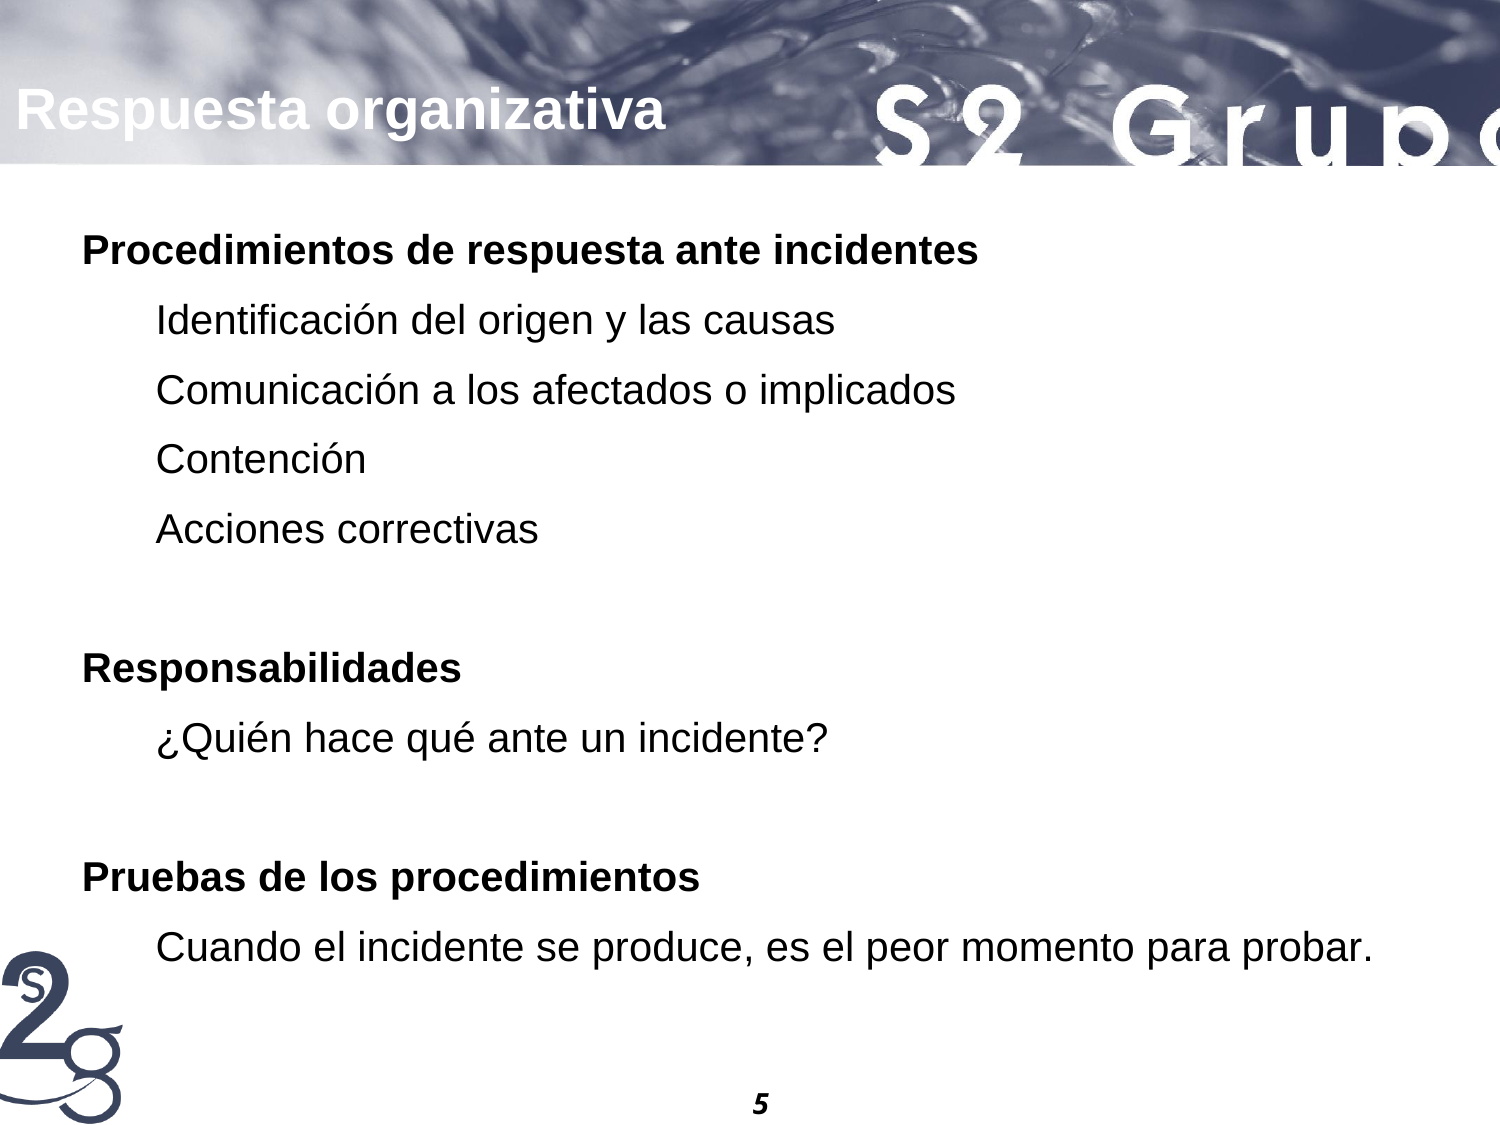

Respuesta organizativa
Procedimientos de respuesta ante incidentes
	Identificación del origen y las causas
	Comunicación a los afectados o implicados
	Contención
	Acciones correctivas
Responsabilidades
	¿Quién hace qué ante un incidente?
Pruebas de los procedimientos
	Cuando el incidente se produce, es el peor momento para probar.